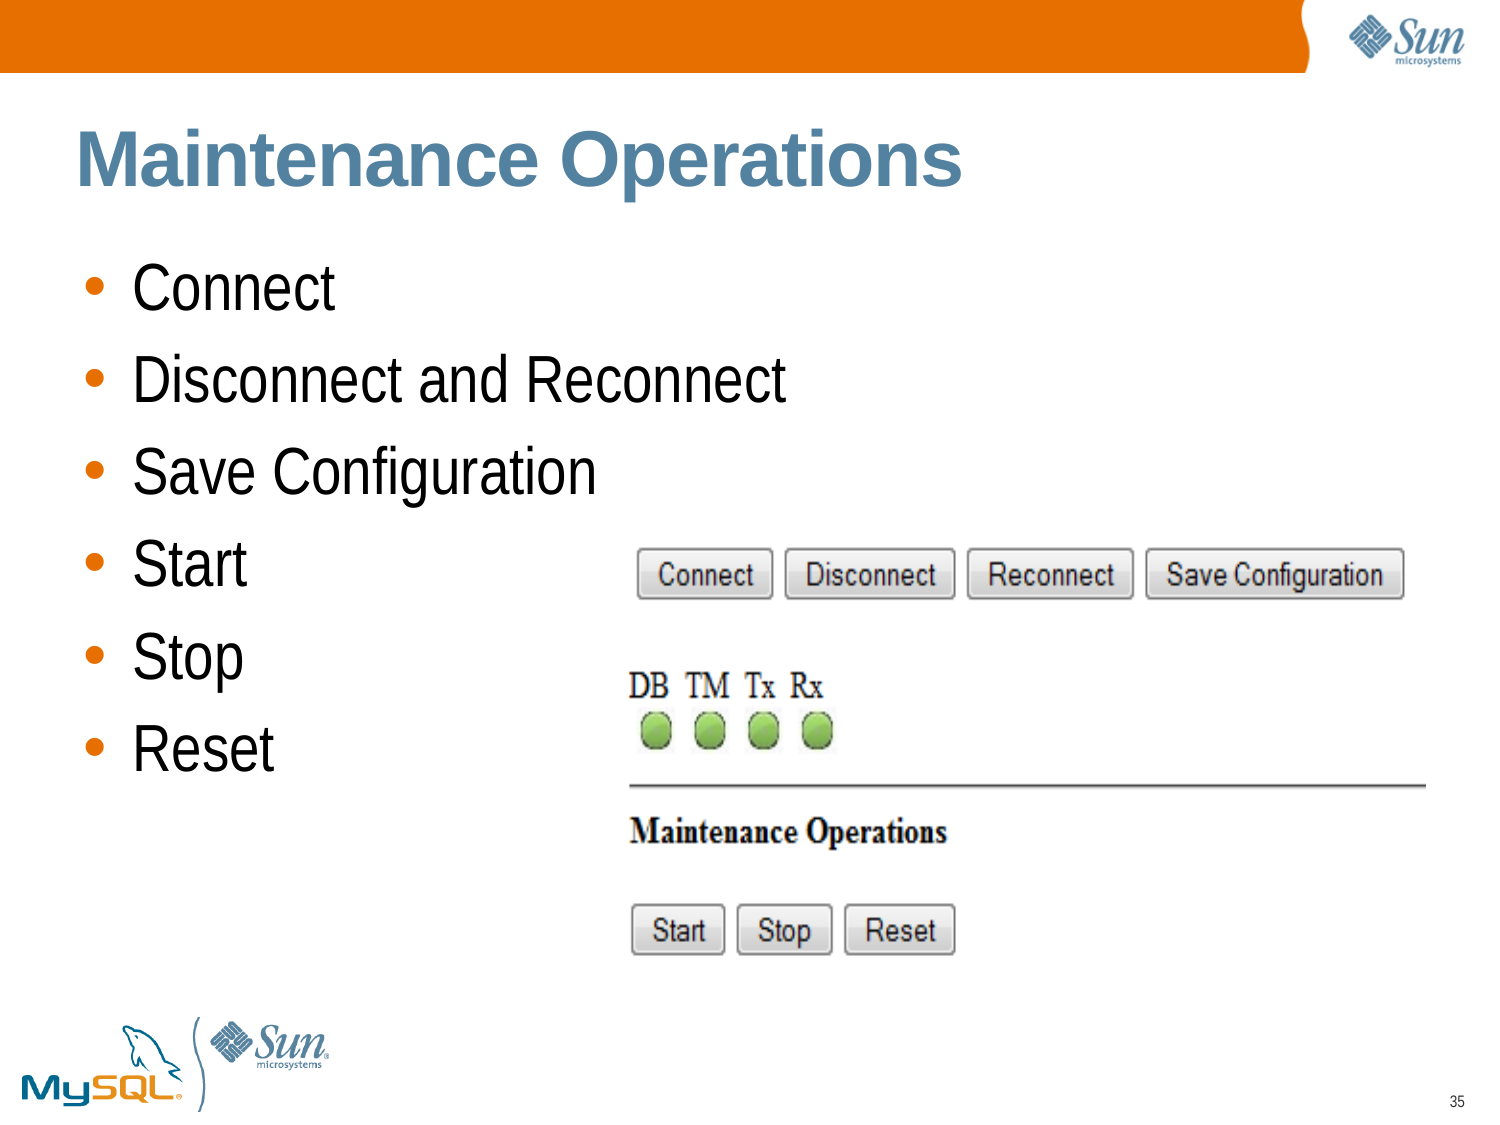

# Maintenance Operations
Connect
Disconnect and Reconnect
Save Configuration
Start
Stop
Reset